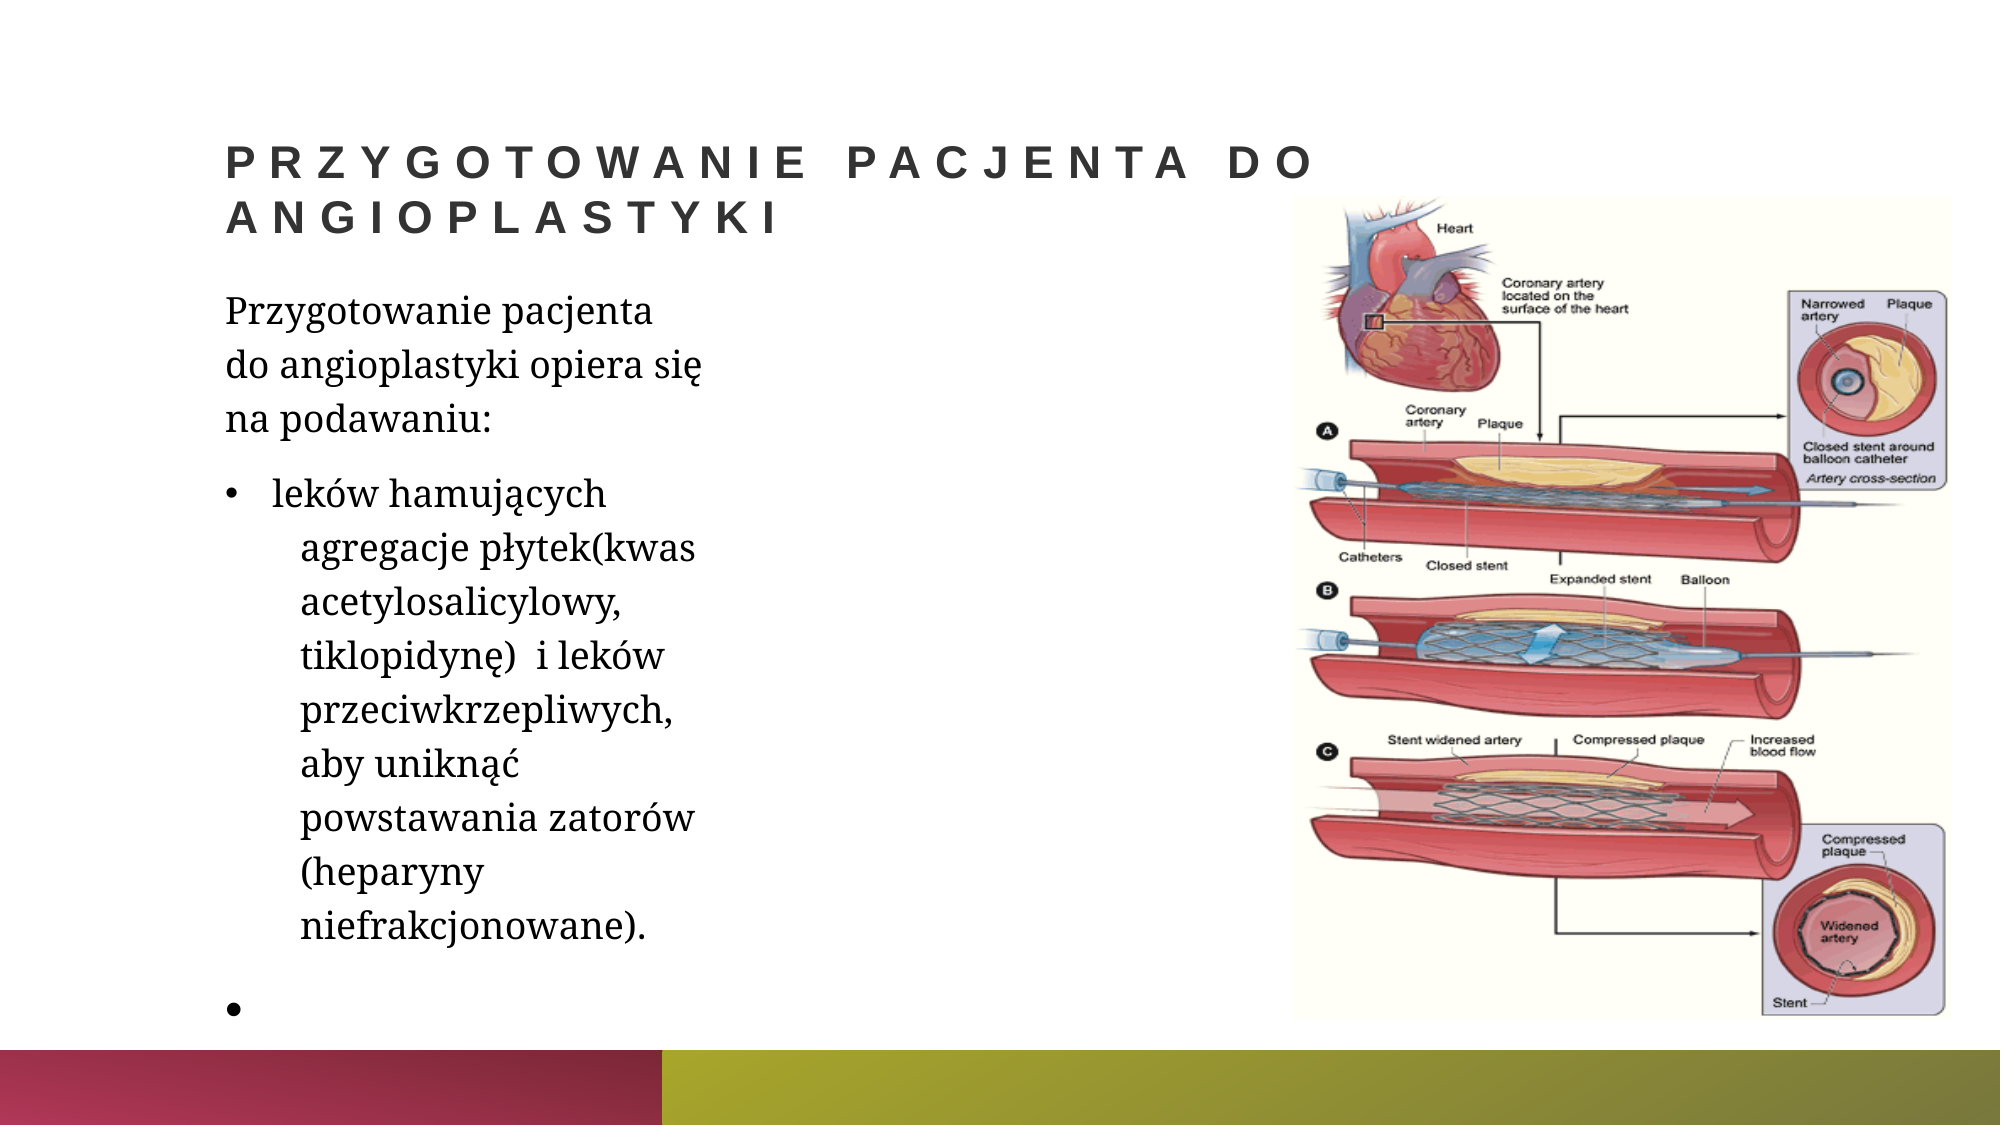

# Przygotowanie pacjenta do angioplastyki
Przygotowanie pacjenta do angioplastyki opiera się na podawaniu:
 leków hamujących agregacje płytek(kwas acetylosalicylowy, tiklopidynę)  i leków przeciwkrzepliwych, aby uniknąć powstawania zatorów(heparyny niefrakcjonowane).